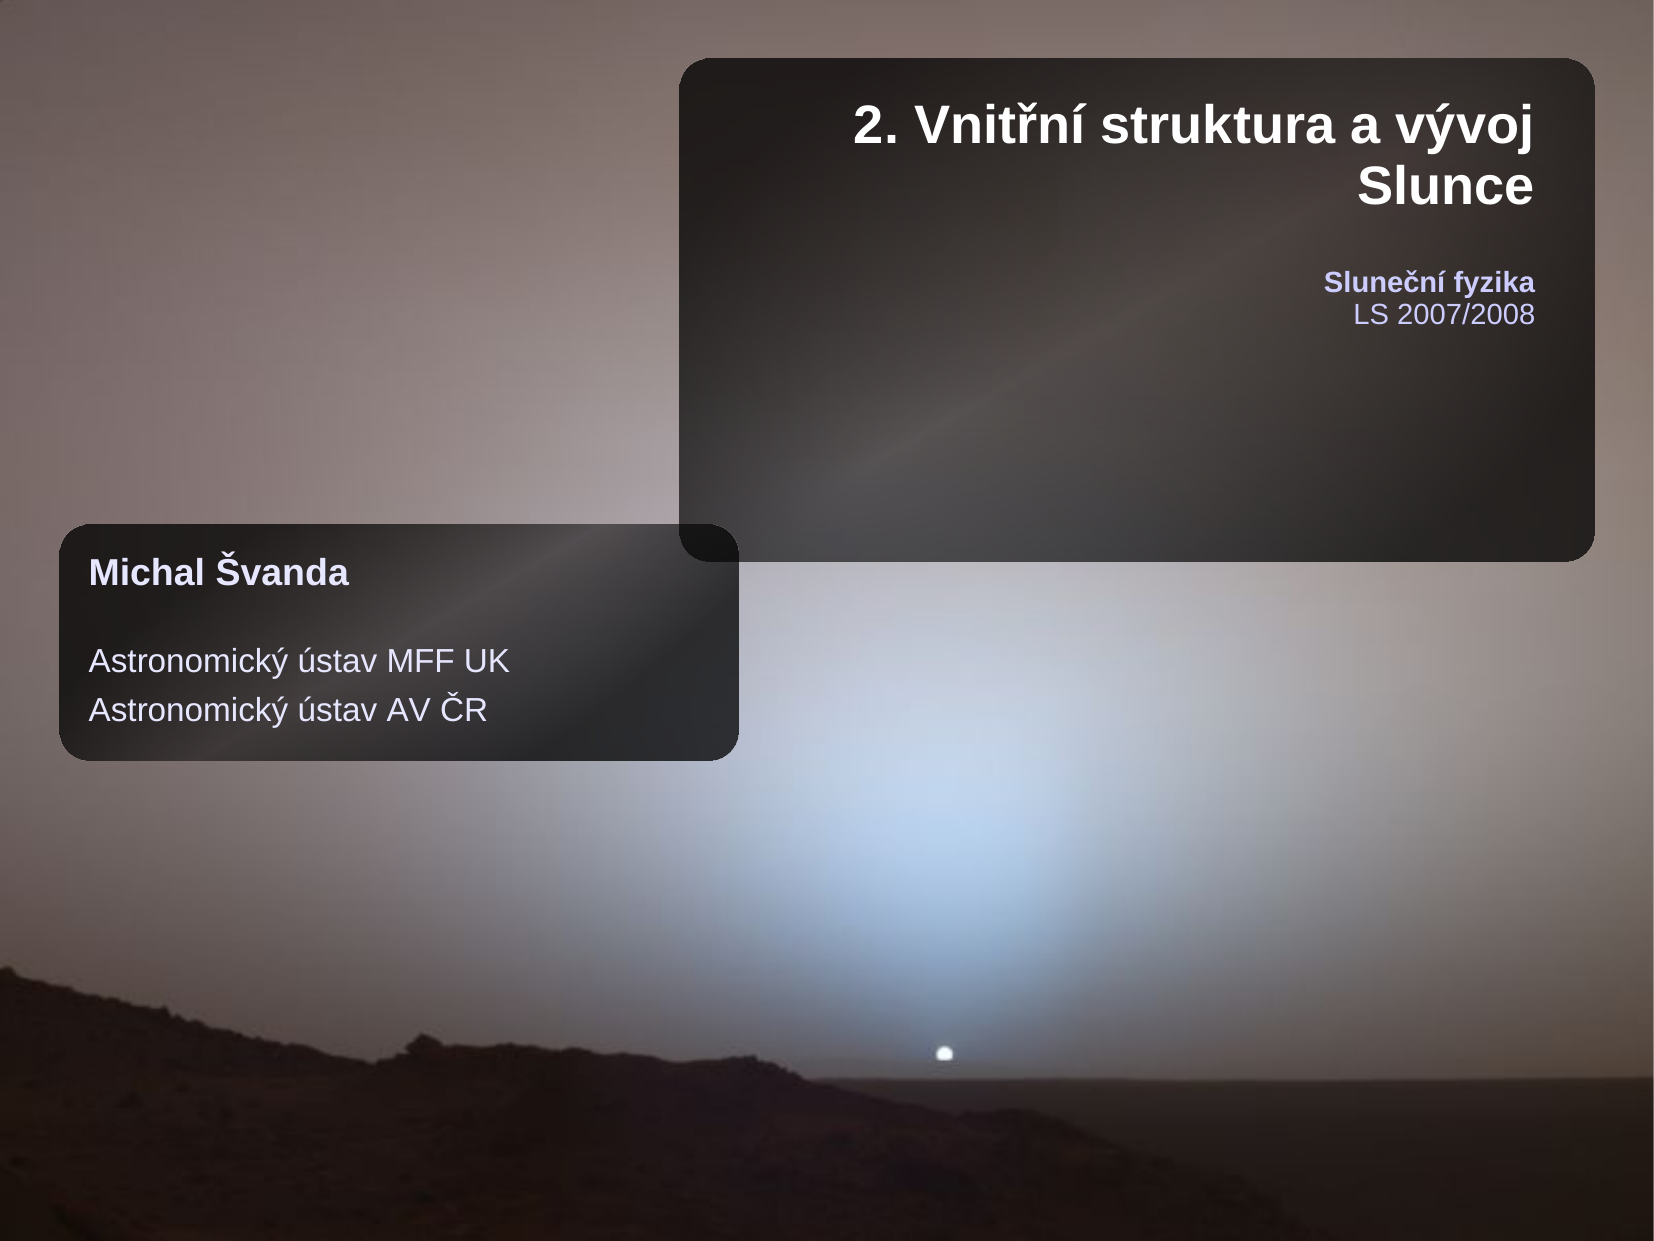

# 2. Vnitřní struktura a vývoj Slunce